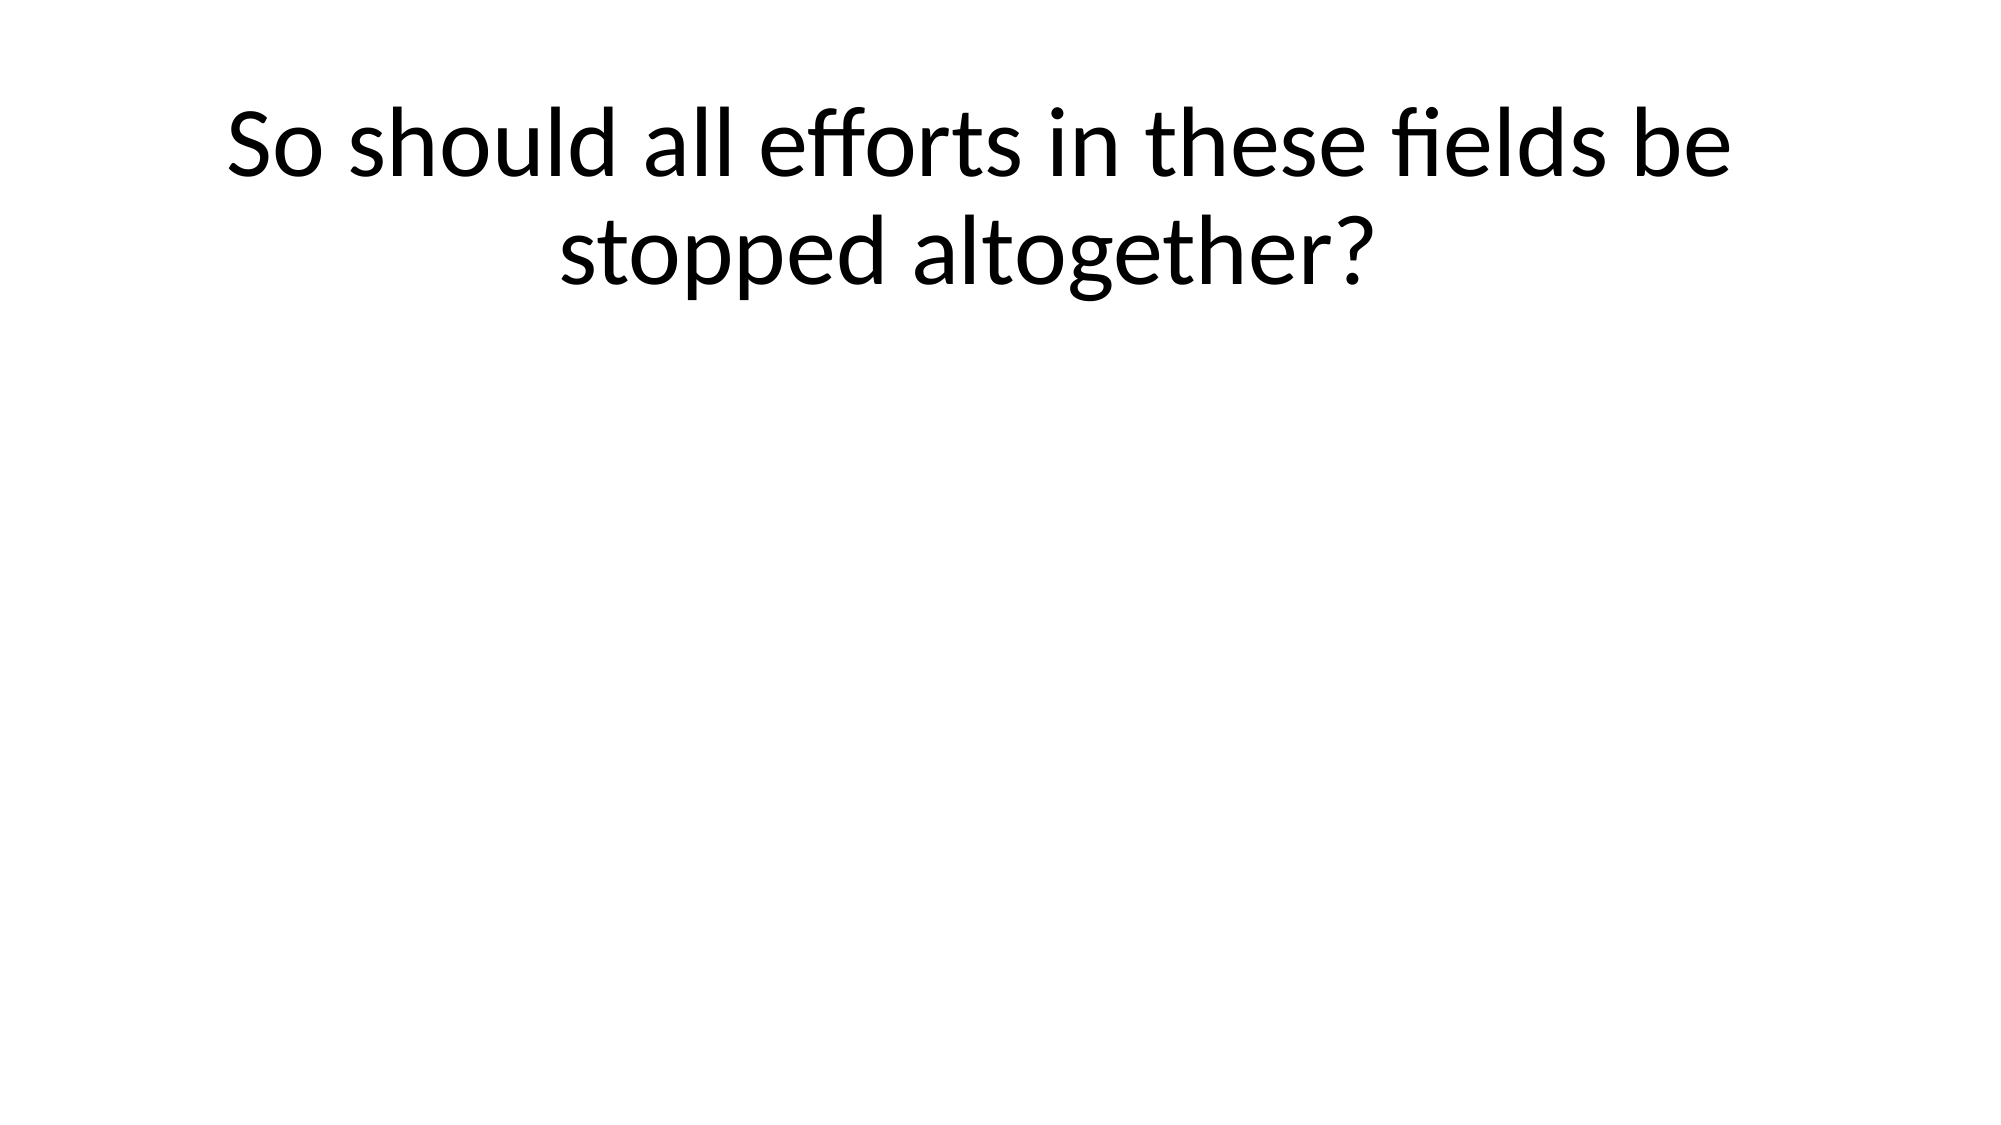

# So should all efforts in these fields be stopped altogether?